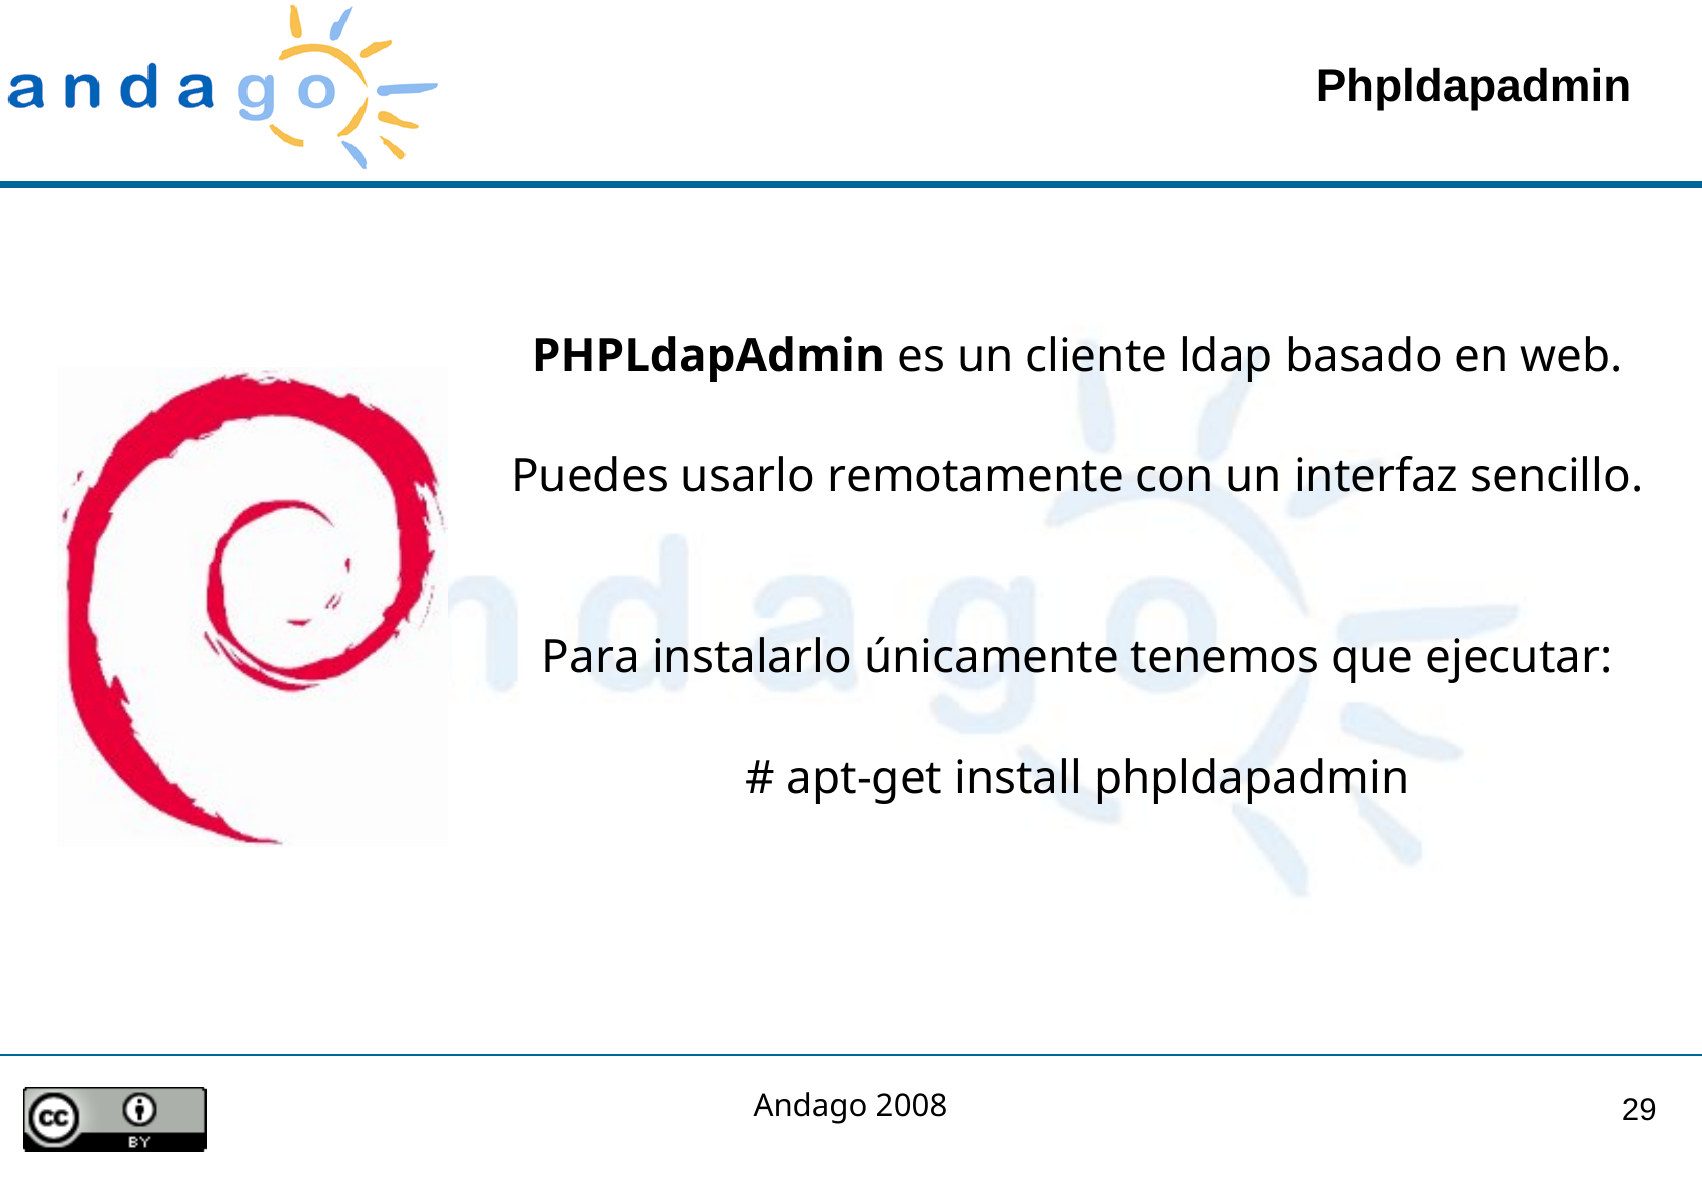

# Phpldapadmin
PHPLdapAdmin es un cliente ldap basado en web.
Puedes usarlo remotamente con un interfaz sencillo.
Para instalarlo únicamente tenemos que ejecutar:
# apt-get install phpldapadmin